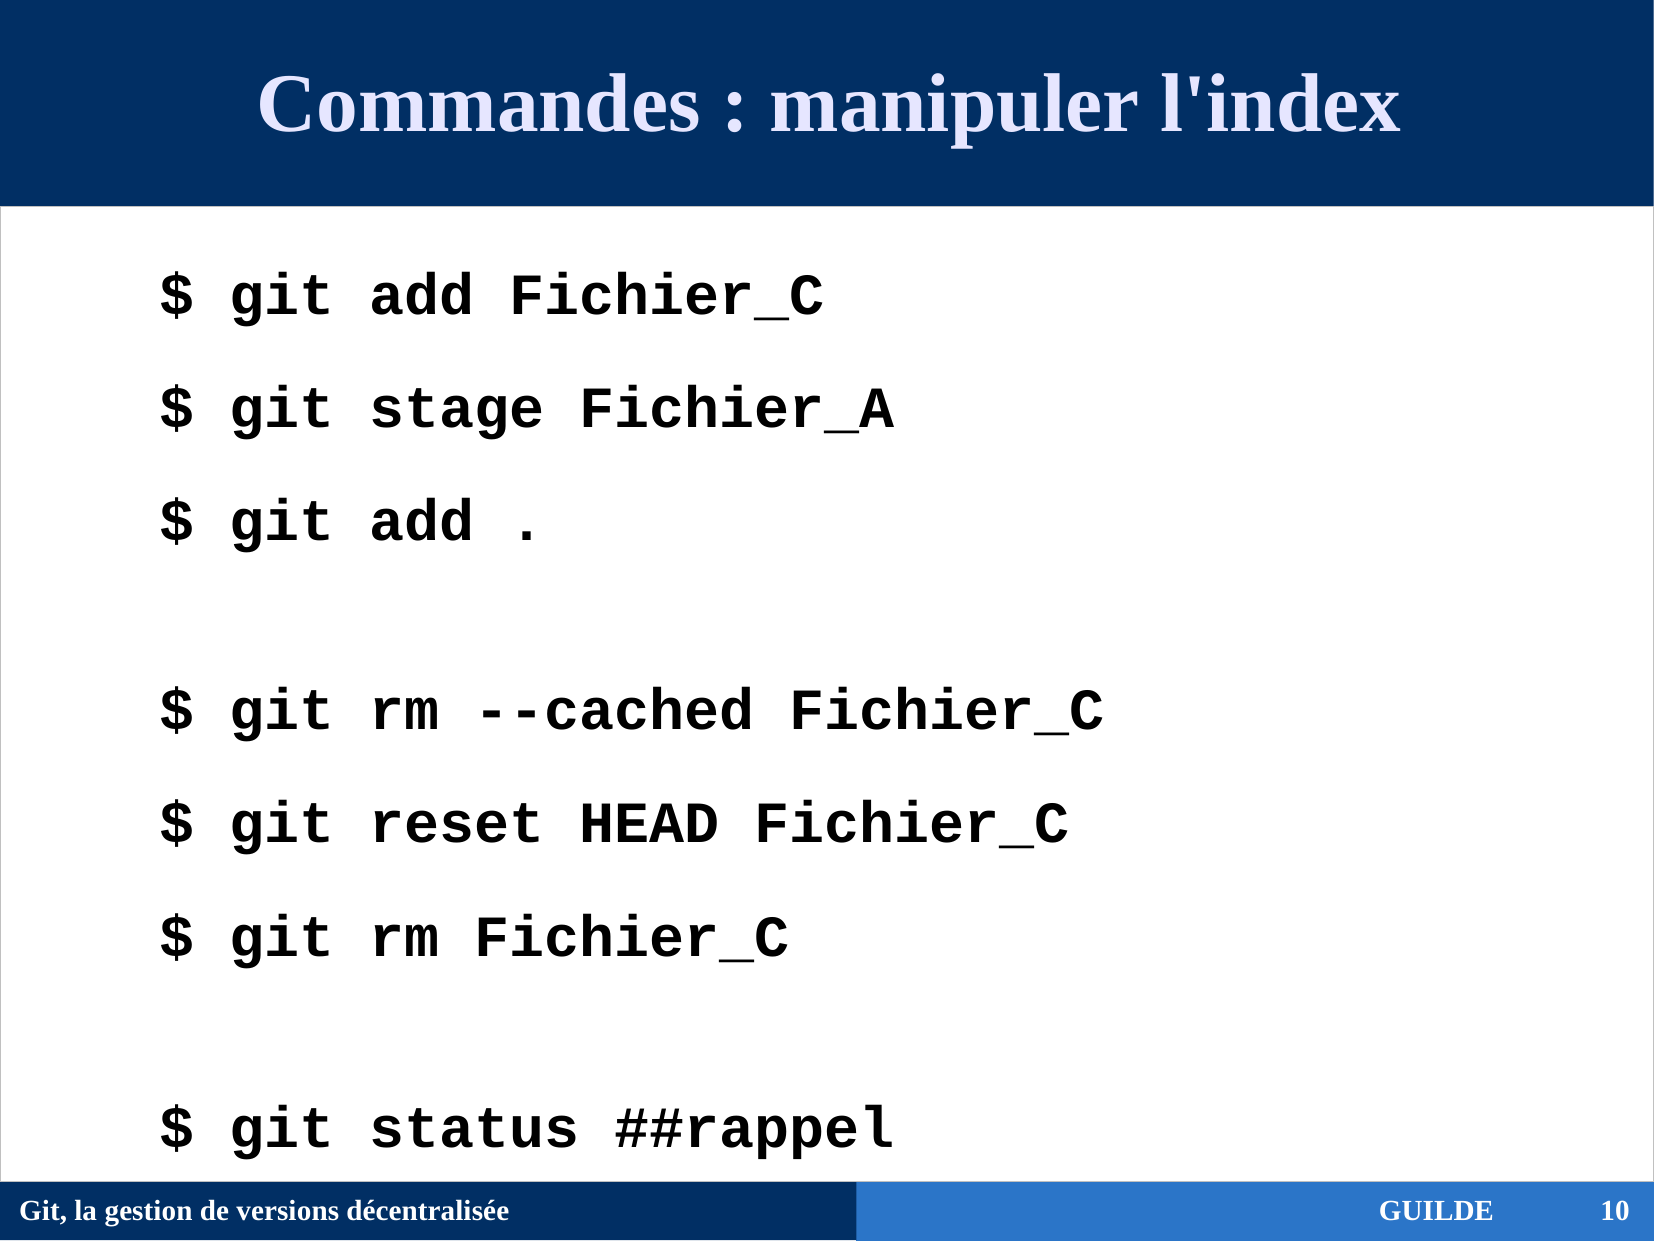

# Commandes : manipuler l'index
$ git add Fichier_C
$ git stage Fichier_A
$ git add .
$ git rm --cached Fichier_C
$ git reset HEAD Fichier_C
$ git rm Fichier_C
$ git status ##rappel
10